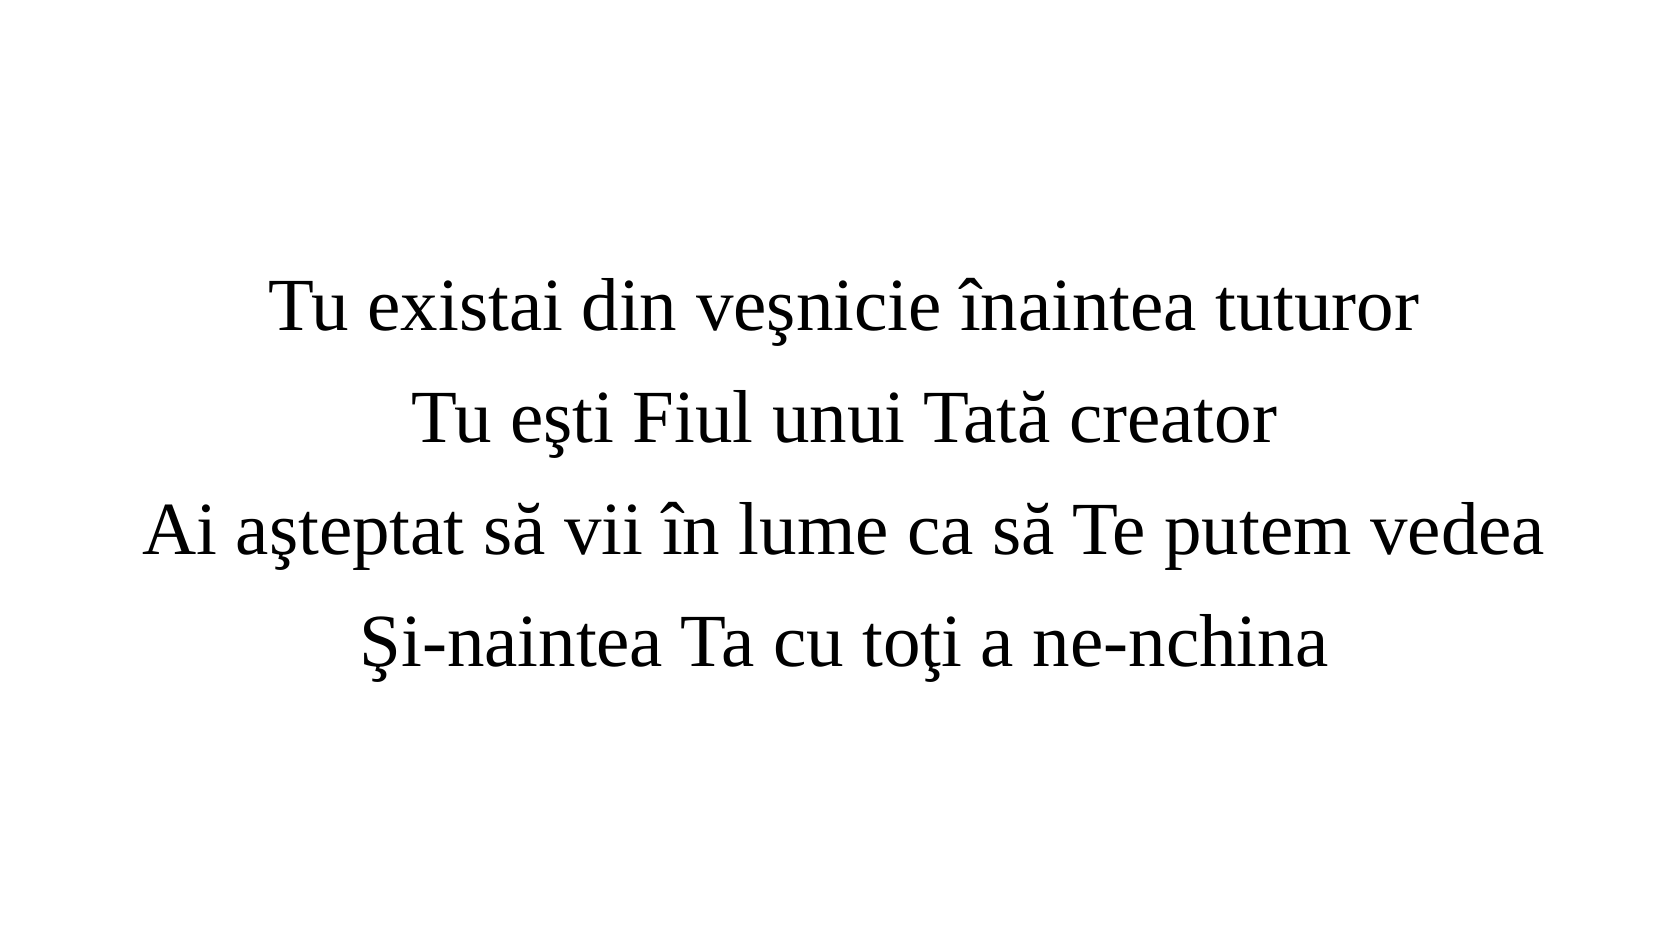

# Tu existai din veşnicie înaintea tuturor
Tu eşti Fiul unui Tată creator
Ai aşteptat să vii în lume ca să Te putem vedea
Şi-naintea Ta cu toţi a ne-nchina